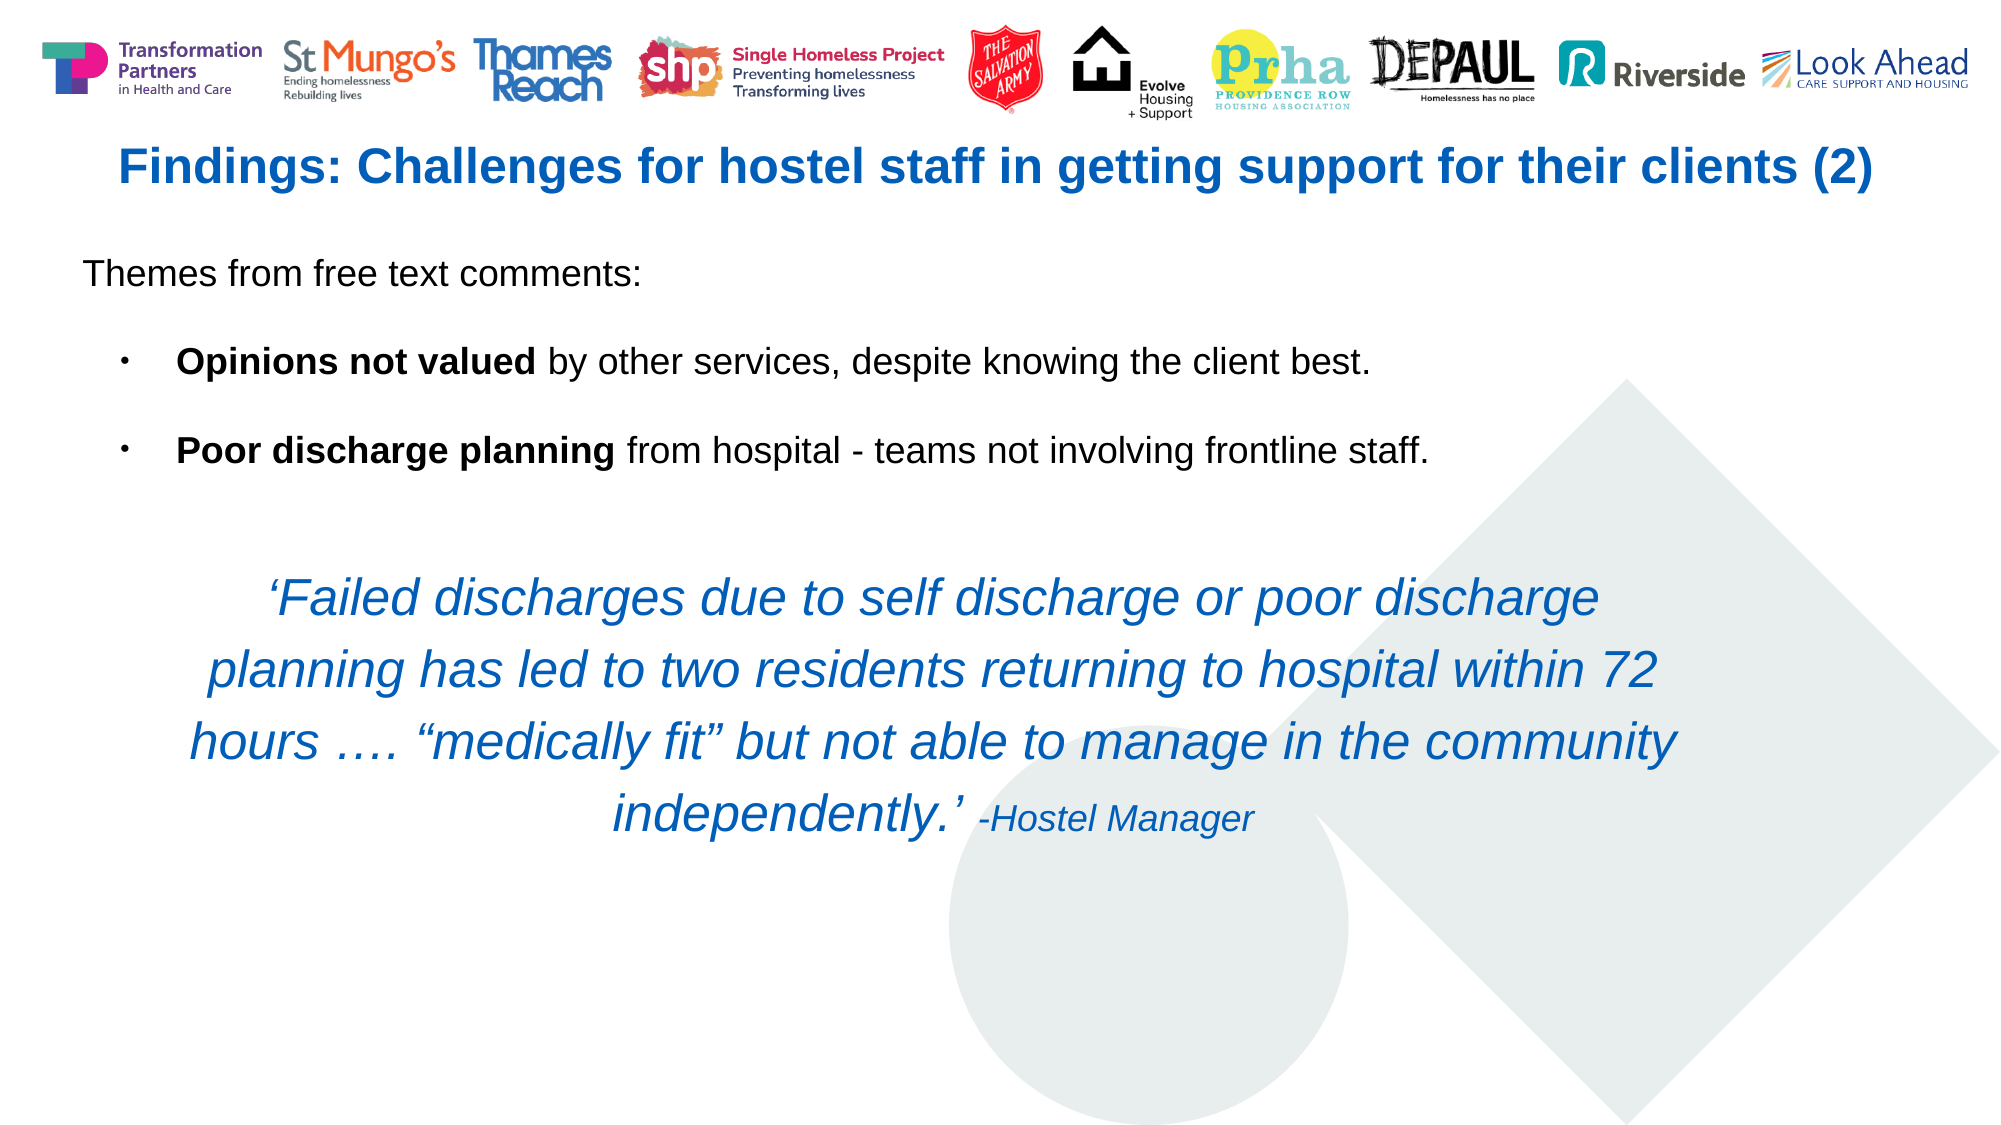

# Findings: Challenges for hostel staff in getting support for their clients (2)
Themes from free text comments:
Opinions not valued by other services, despite knowing the client best.
Poor discharge planning from hospital - teams not involving frontline staff.
‘Failed discharges due to self discharge or poor discharge planning has led to two residents returning to hospital within 72 hours …. “medically fit” but not able to manage in the community independently.’ -Hostel Manager